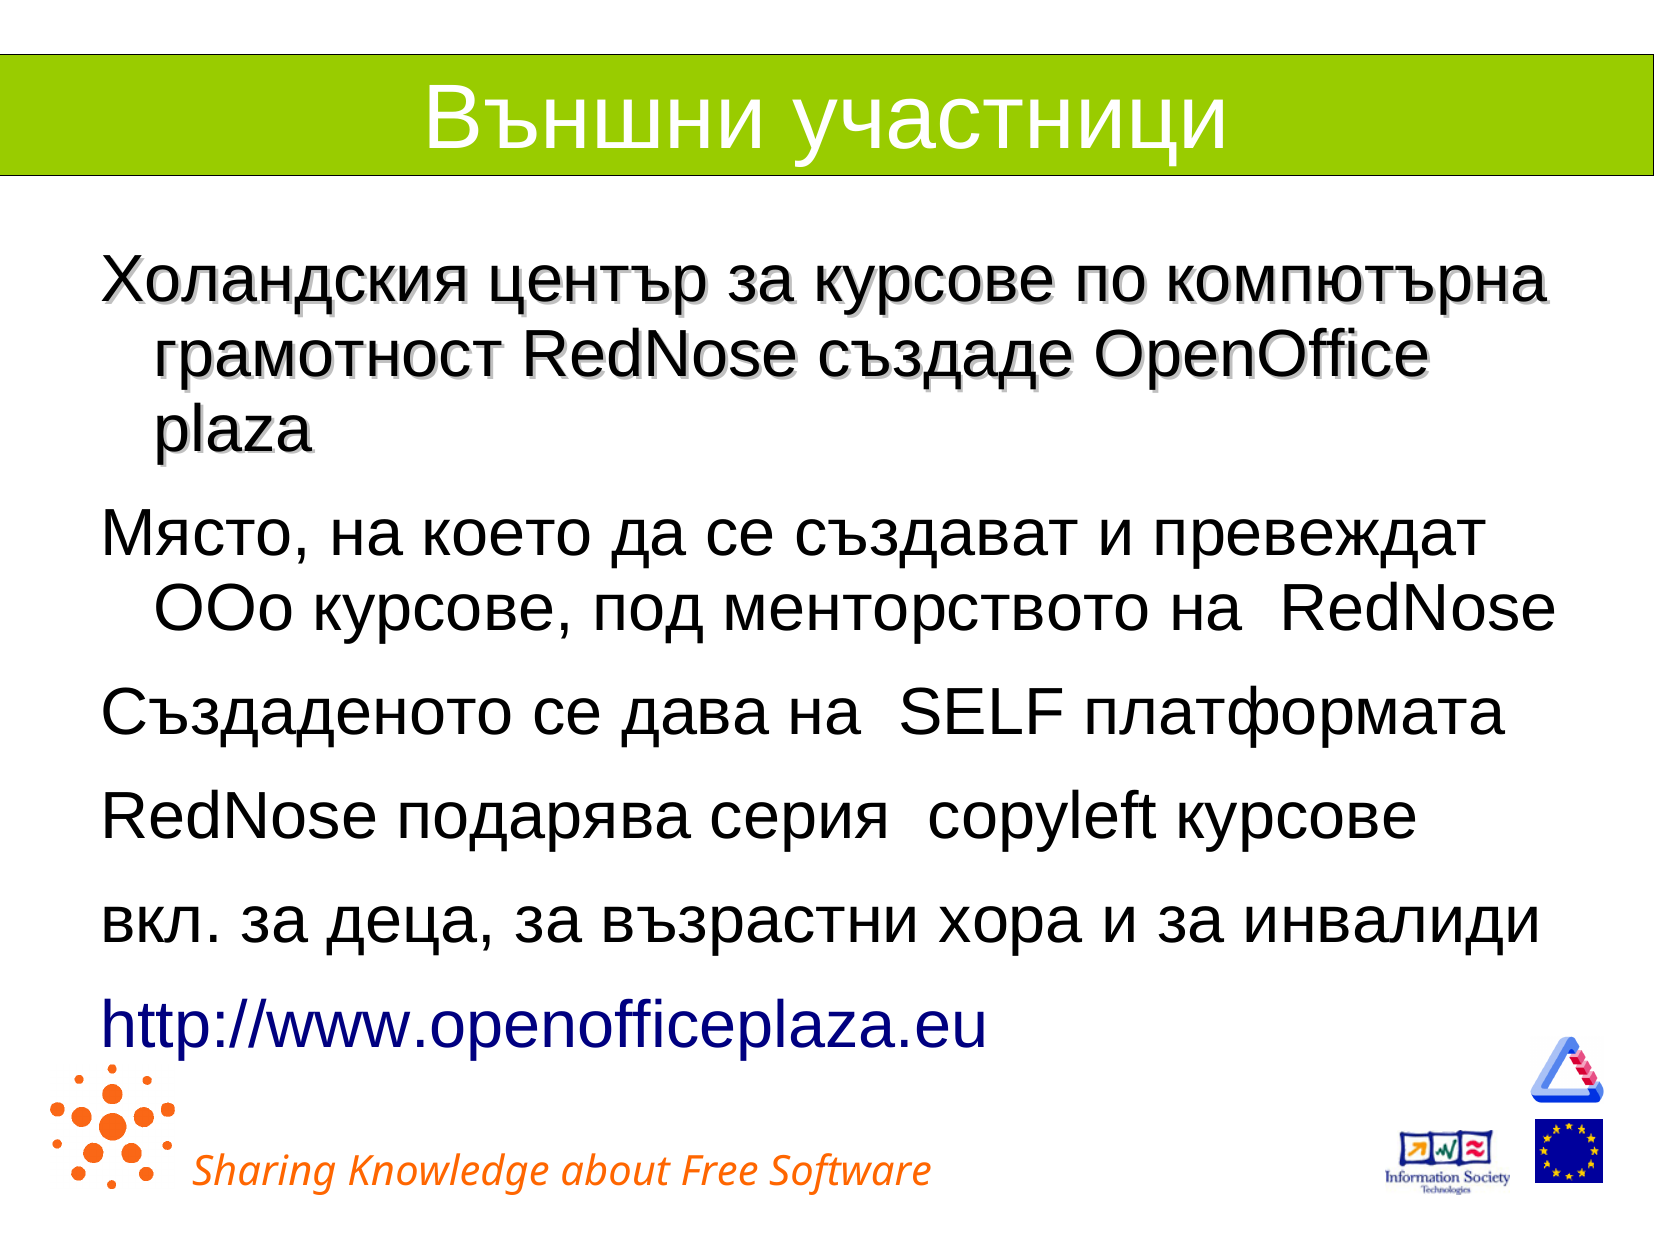

# Външни участници
Холандския център за курсове по компютърна грамотност RedNose създаде OpenOffice plaza
Място, на което да се създават и превеждат OOo курсове, под менторството на RedNose
Създаденото се дава на SELF платформата
RedNose подарява серия copyleft курсове
вкл. за деца, за възрастни хора и за инвалиди
http://www.openofficeplaza.eu